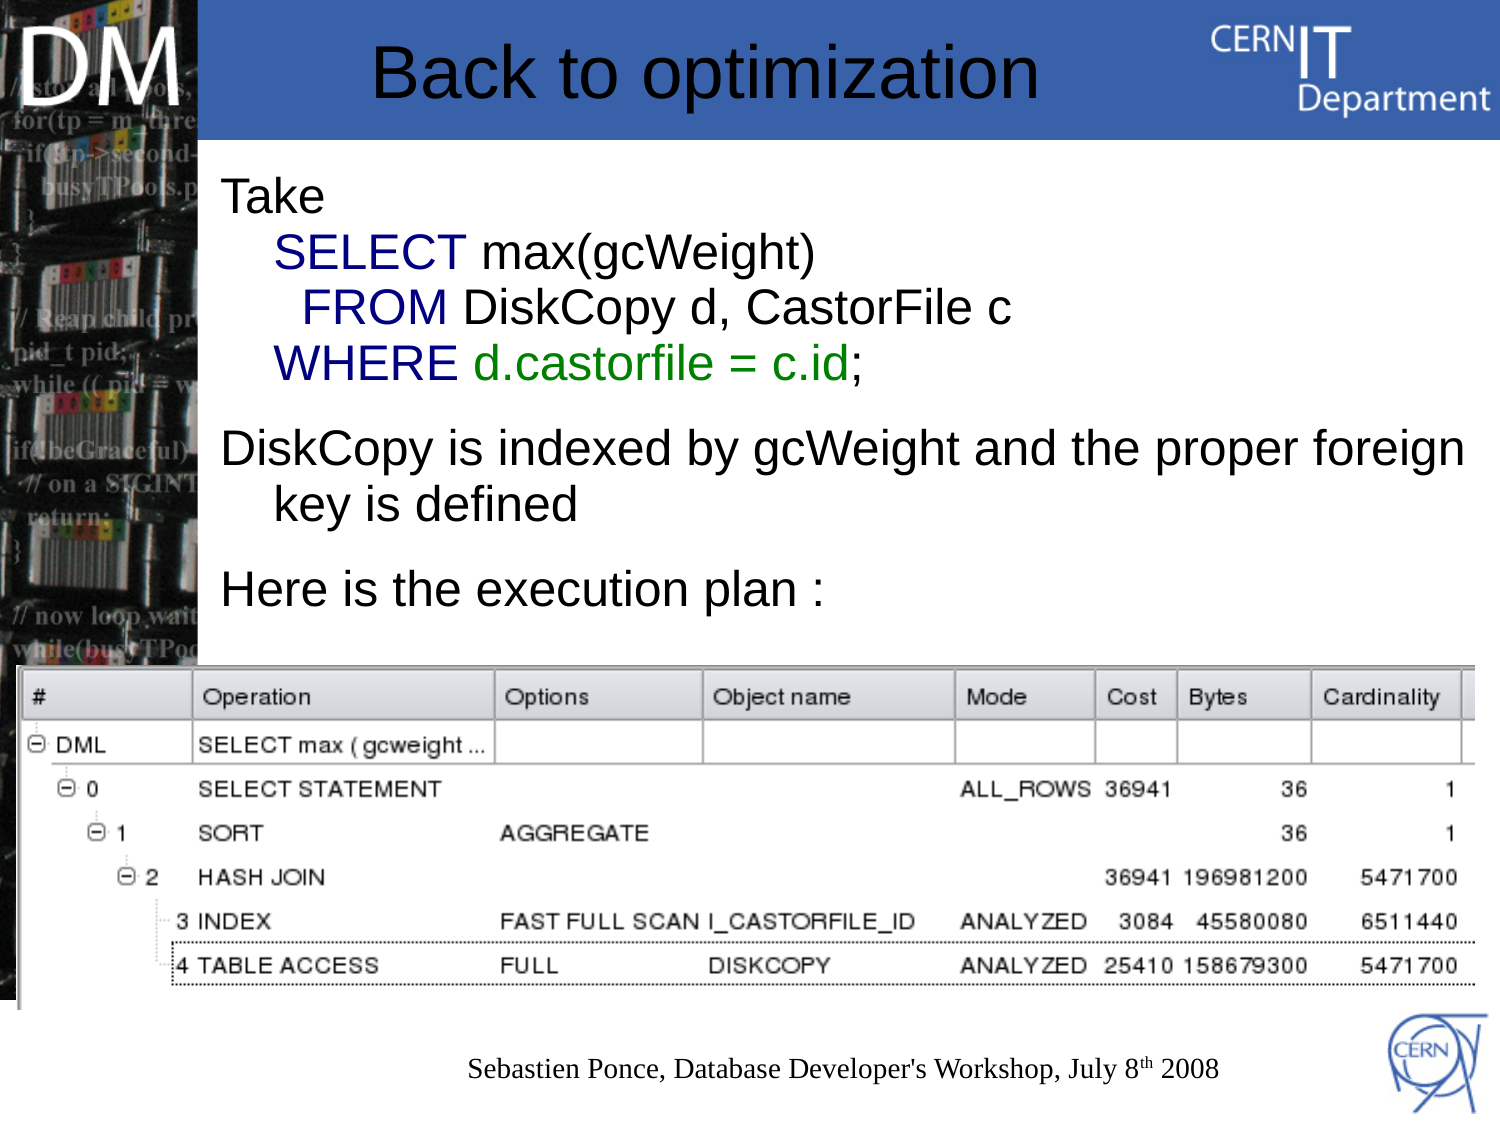

# Back to optimization
Take
SELECT max(gcWeight)
 FROM DiskCopy d, CastorFile c
WHERE d.castorfile = c.id;
DiskCopy is indexed by gcWeight and the proper foreign key is defined
Here is the execution plan :